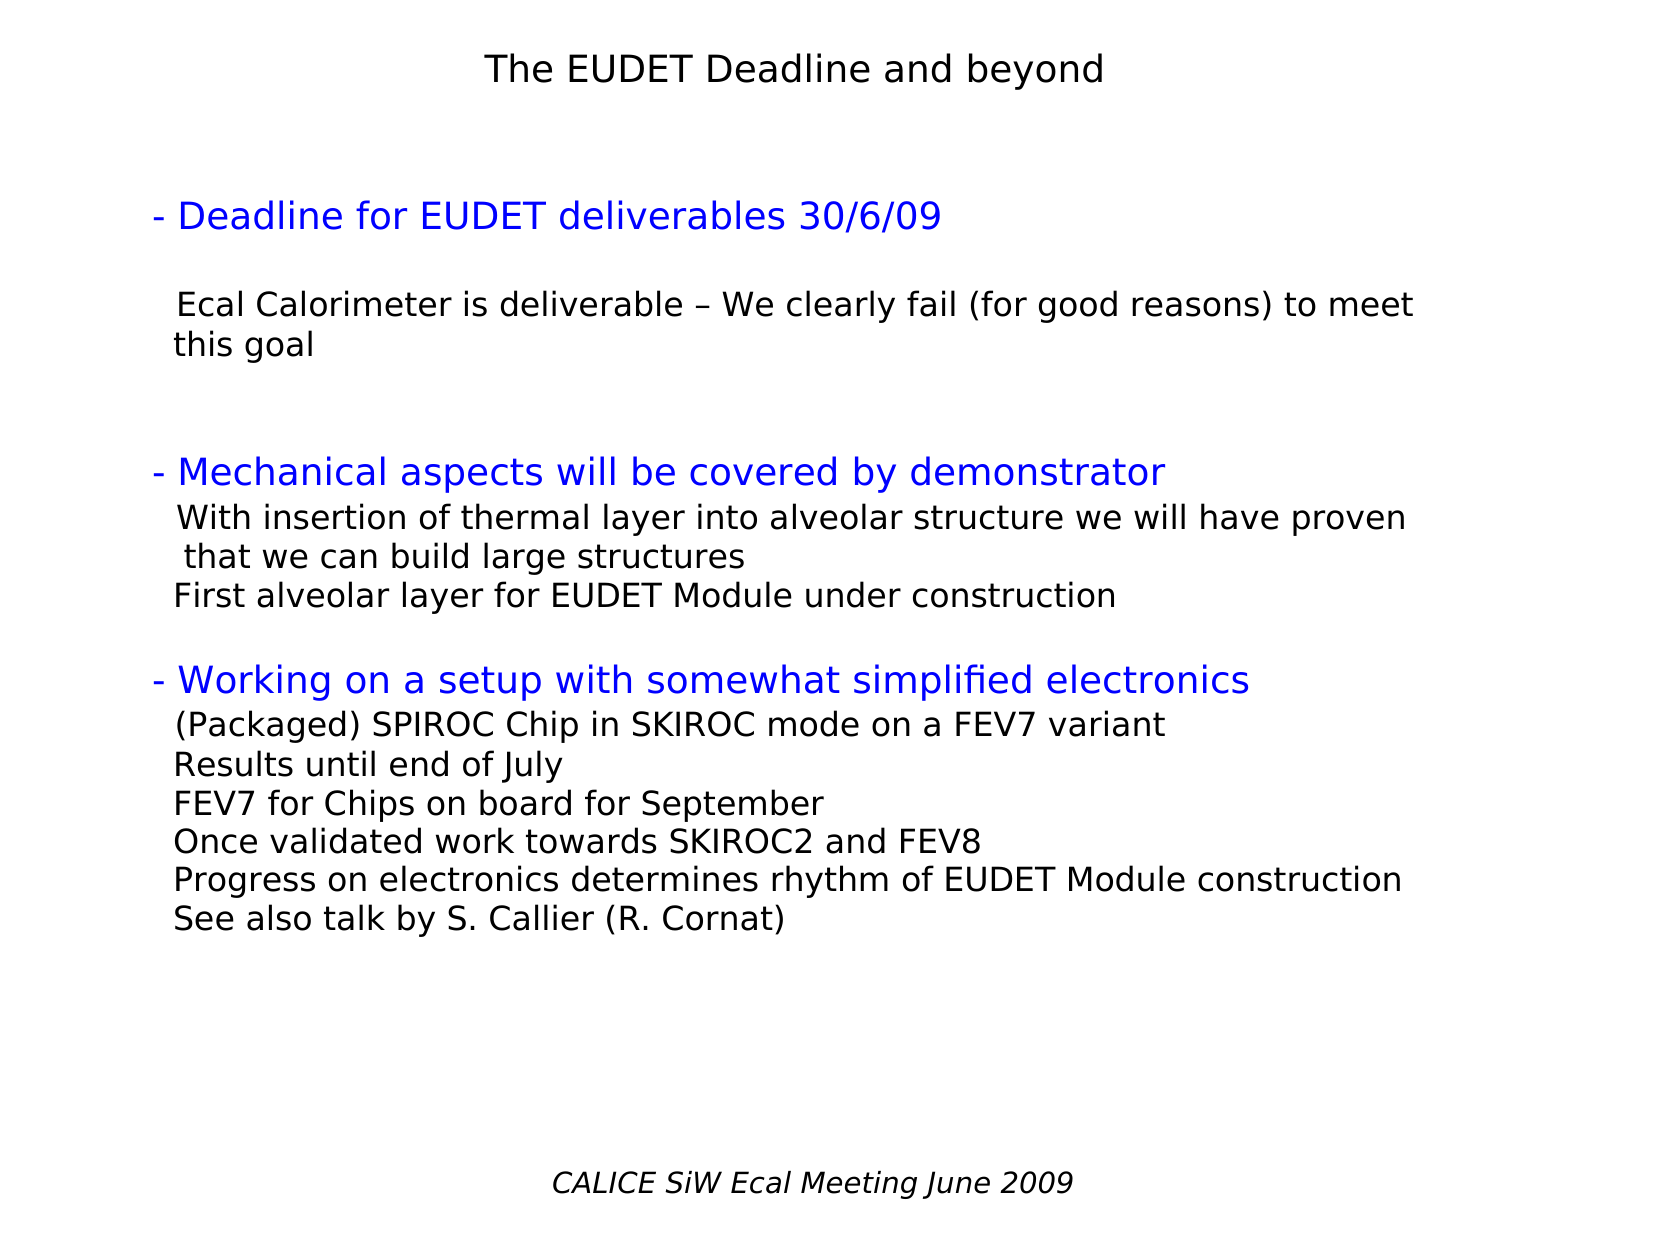

The EUDET Deadline and beyond
- Deadline for EUDET deliverables 30/6/09
 Ecal Calorimeter is deliverable – We clearly fail (for good reasons) to meet
 this goal
- Mechanical aspects will be covered by demonstrator
 With insertion of thermal layer into alveolar structure we will have proven
 that we can build large structures
 First alveolar layer for EUDET Module under construction
- Working on a setup with somewhat simplified electronics
 (Packaged) SPIROC Chip in SKIROC mode on a FEV7 variant
 Results until end of July
 FEV7 for Chips on board for September
 Once validated work towards SKIROC2 and FEV8
 Progress on electronics determines rhythm of EUDET Module construction
 See also talk by S. Callier (R. Cornat)